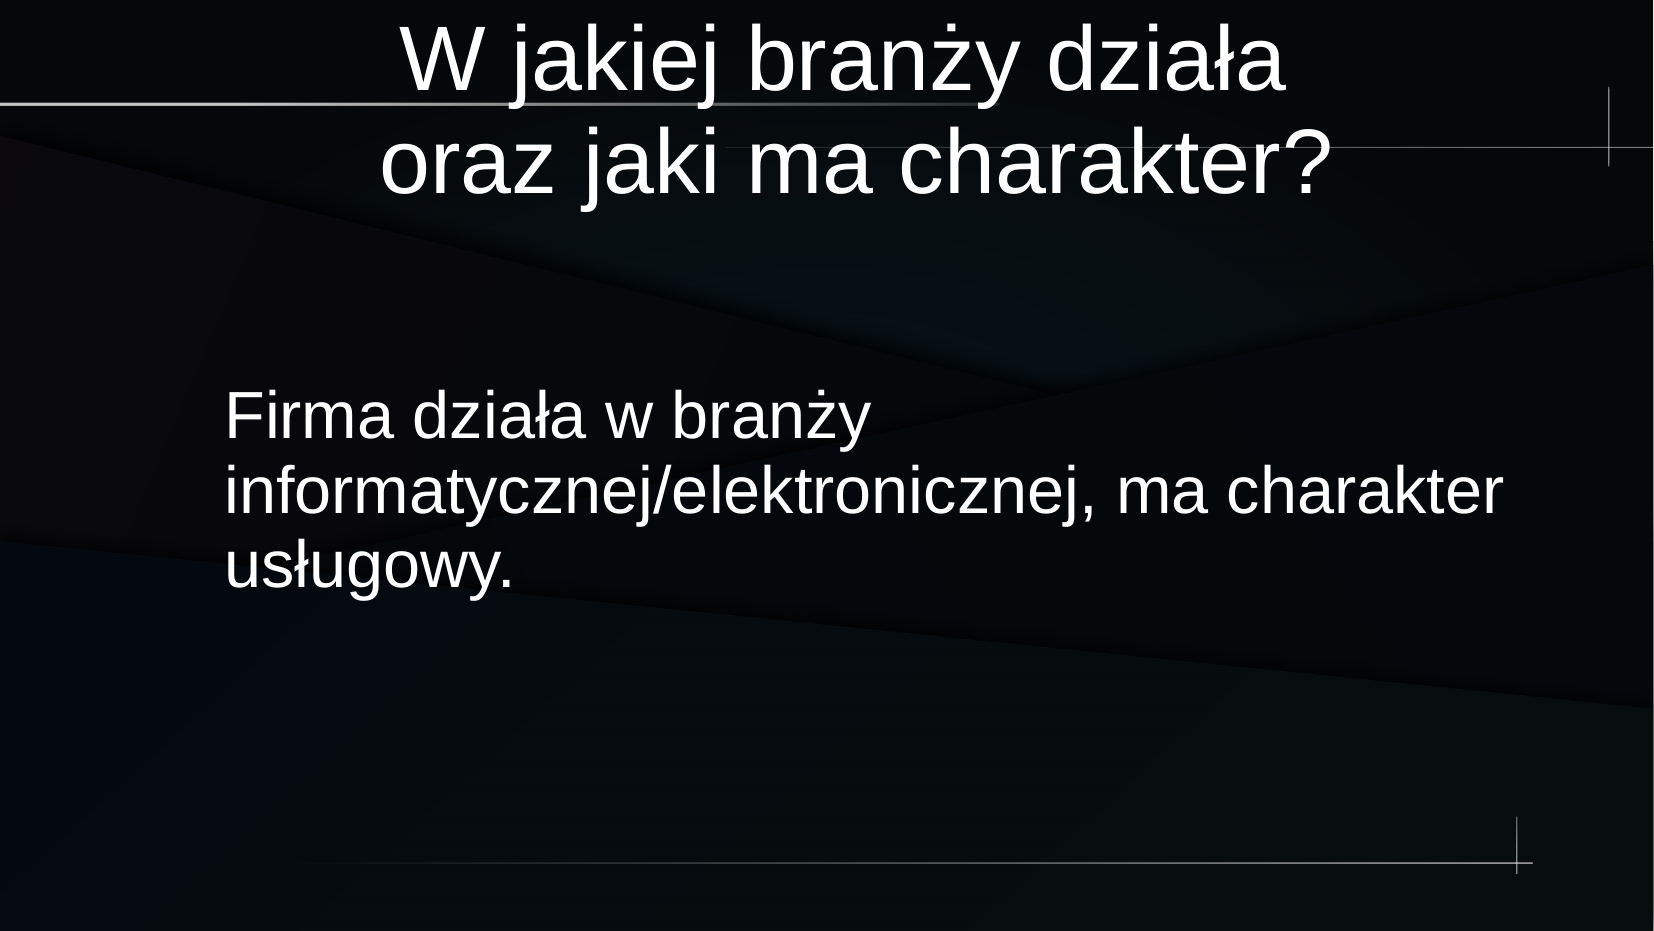

# W jakiej branży działa oraz jaki ma charakter​?
Firma działa w branży informatycznej/elektronicznej, ma charakter usługowy.